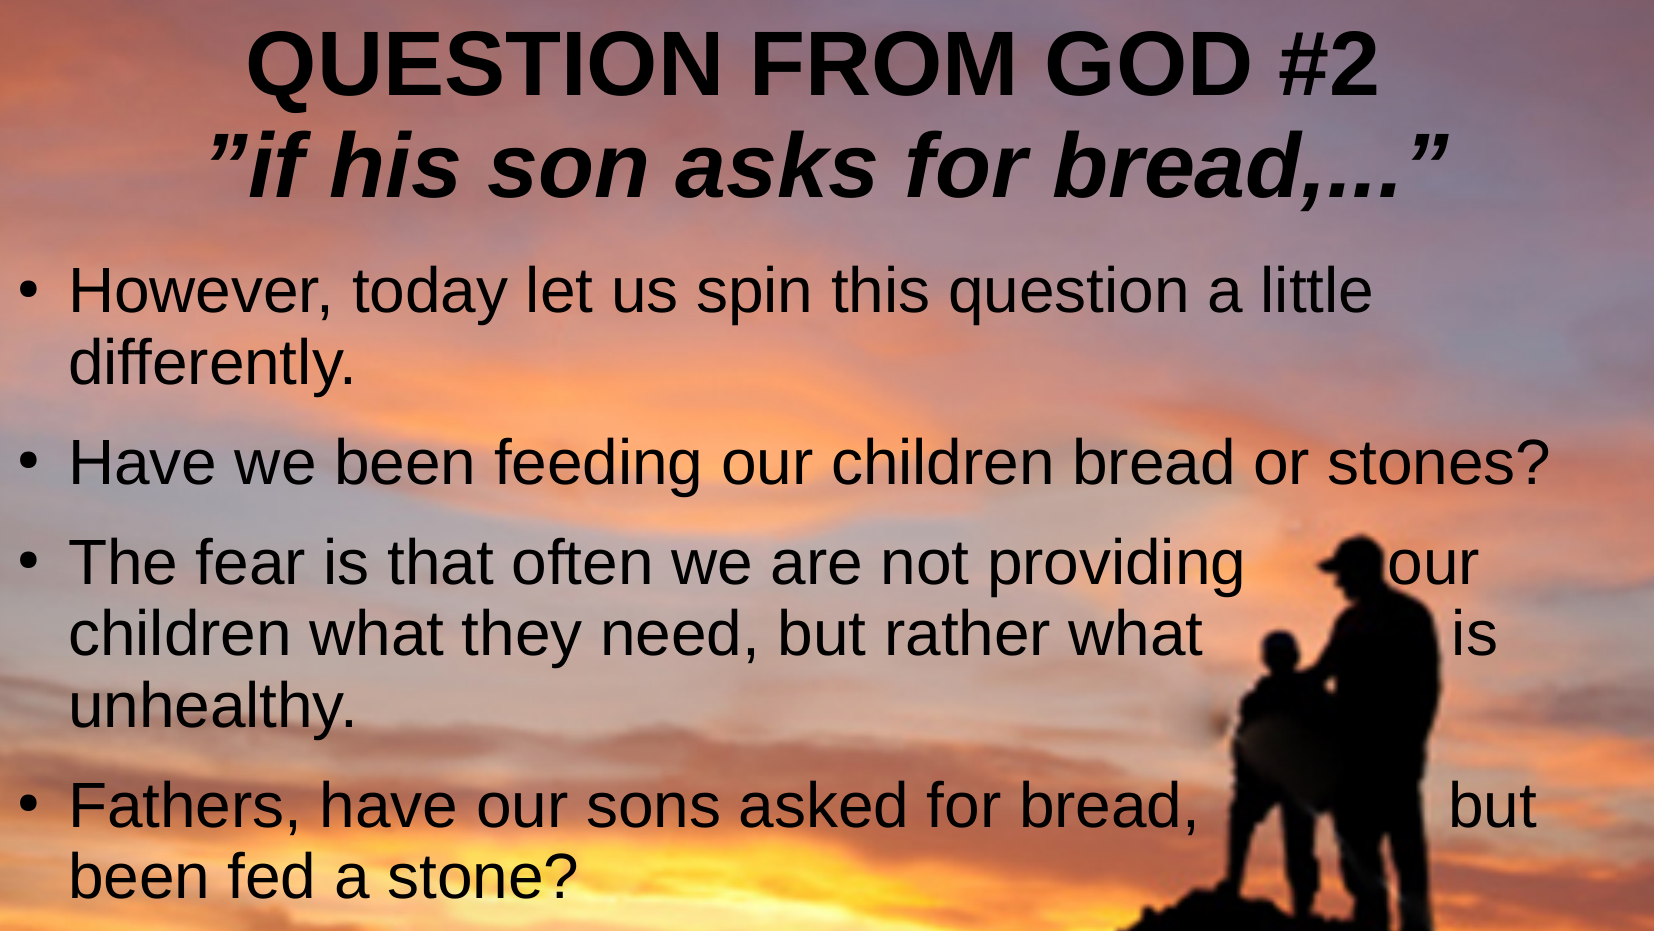

# QUESTION FROM GOD #2 ”if his son asks for bread,...”
However, today let us spin this question a little differently.
Have we been feeding our children bread or stones?
The fear is that often we are not providing our children what they need, but rather what is unhealthy.
Fathers, have our sons asked for bread, but been fed a stone?